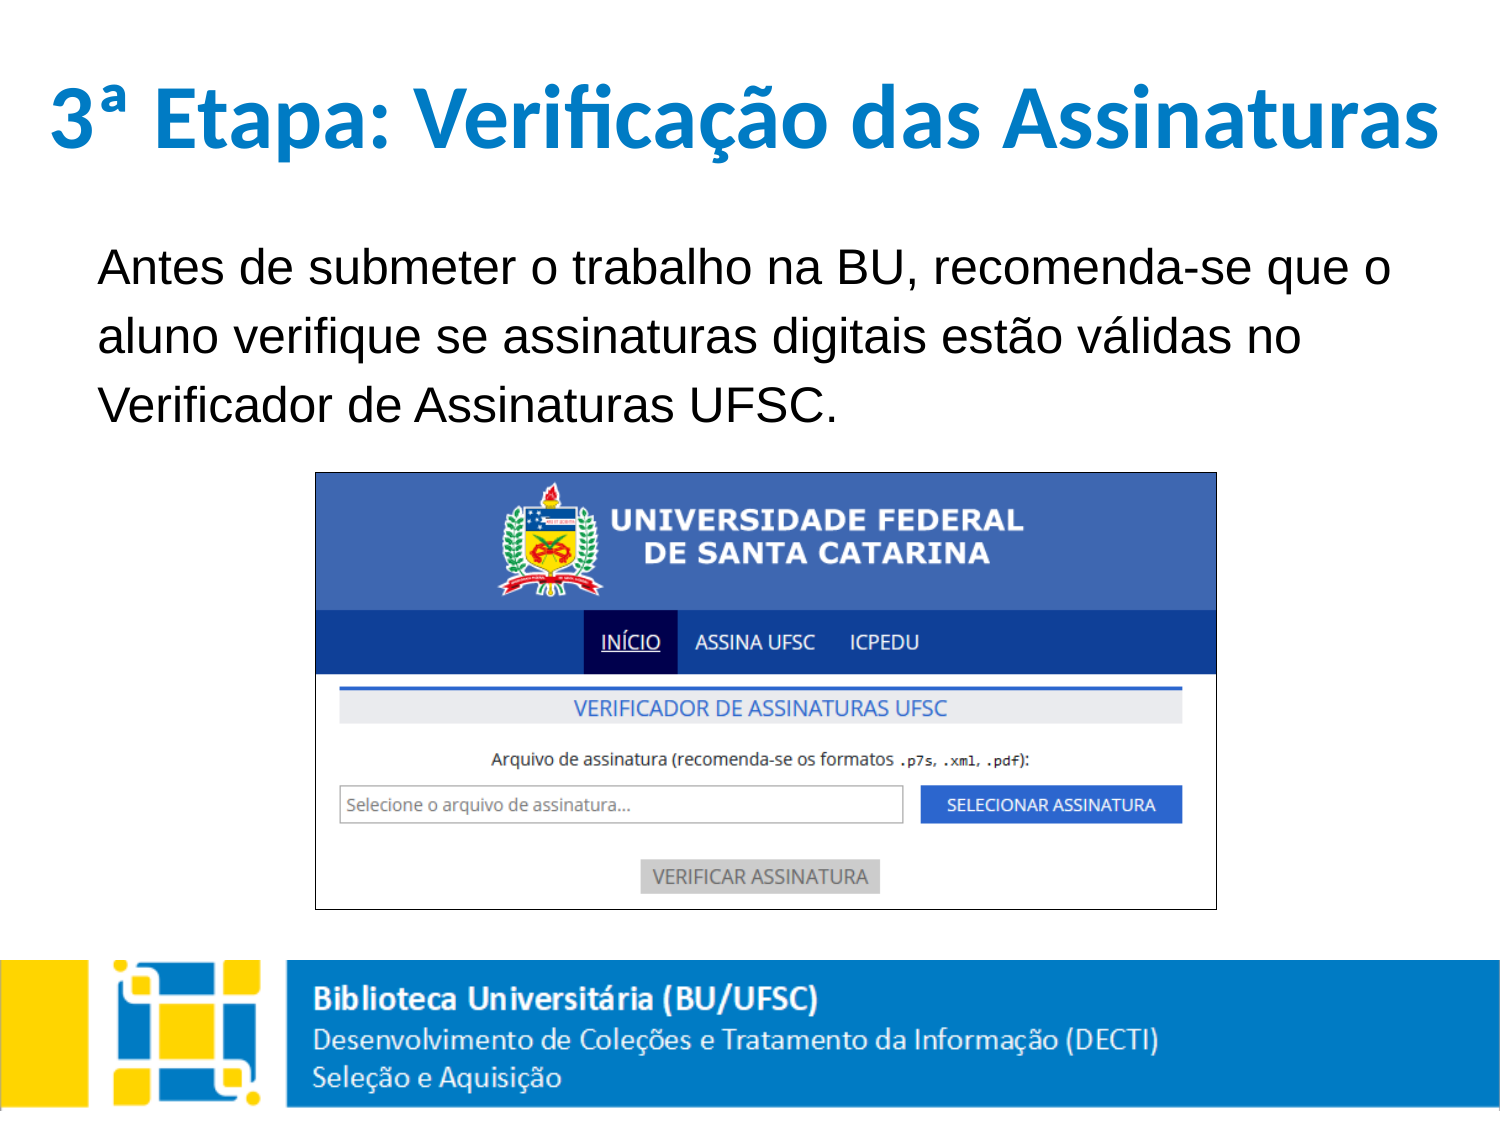

3ª Etapa: Verificação das Assinaturas
Antes de submeter o trabalho na BU, recomenda-se que o aluno verifique se assinaturas digitais estão válidas no Verificador de Assinaturas UFSC.